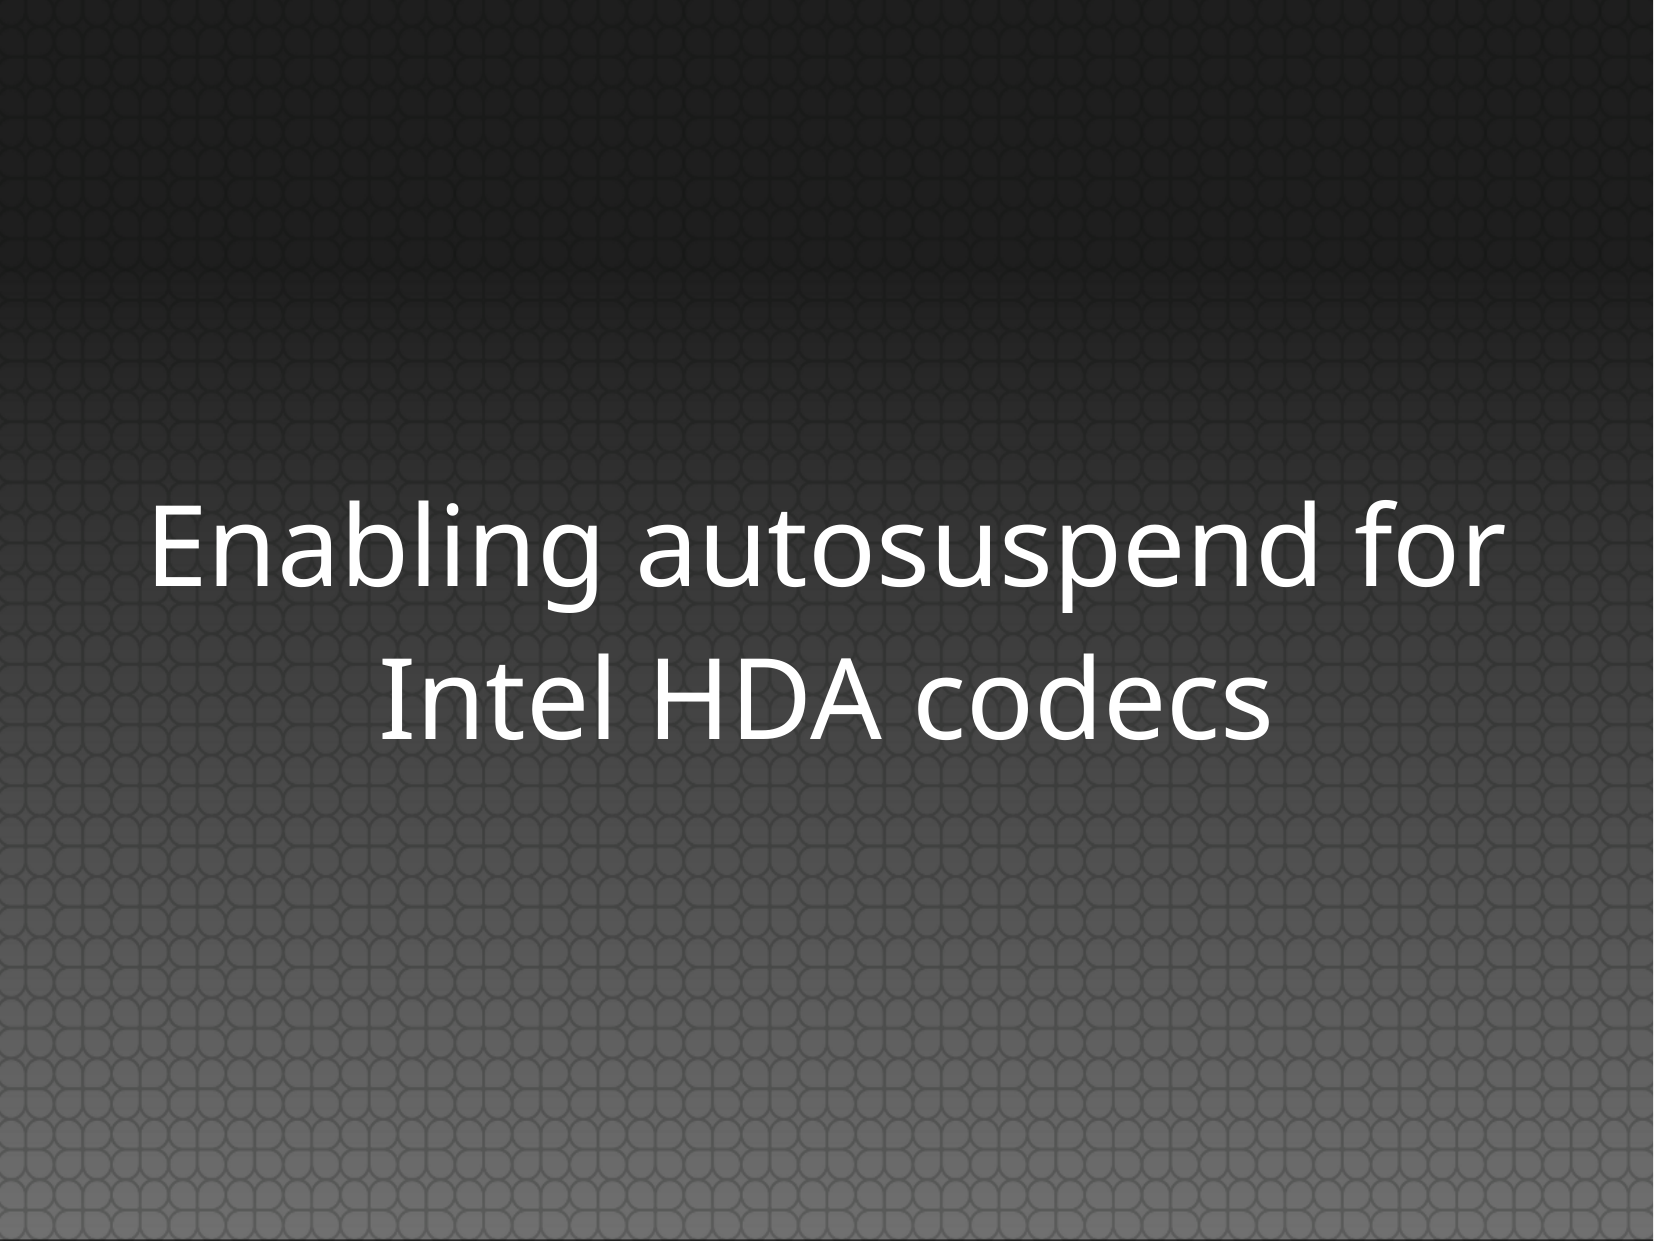

# Enabling autosuspend for Intel HDA codecs